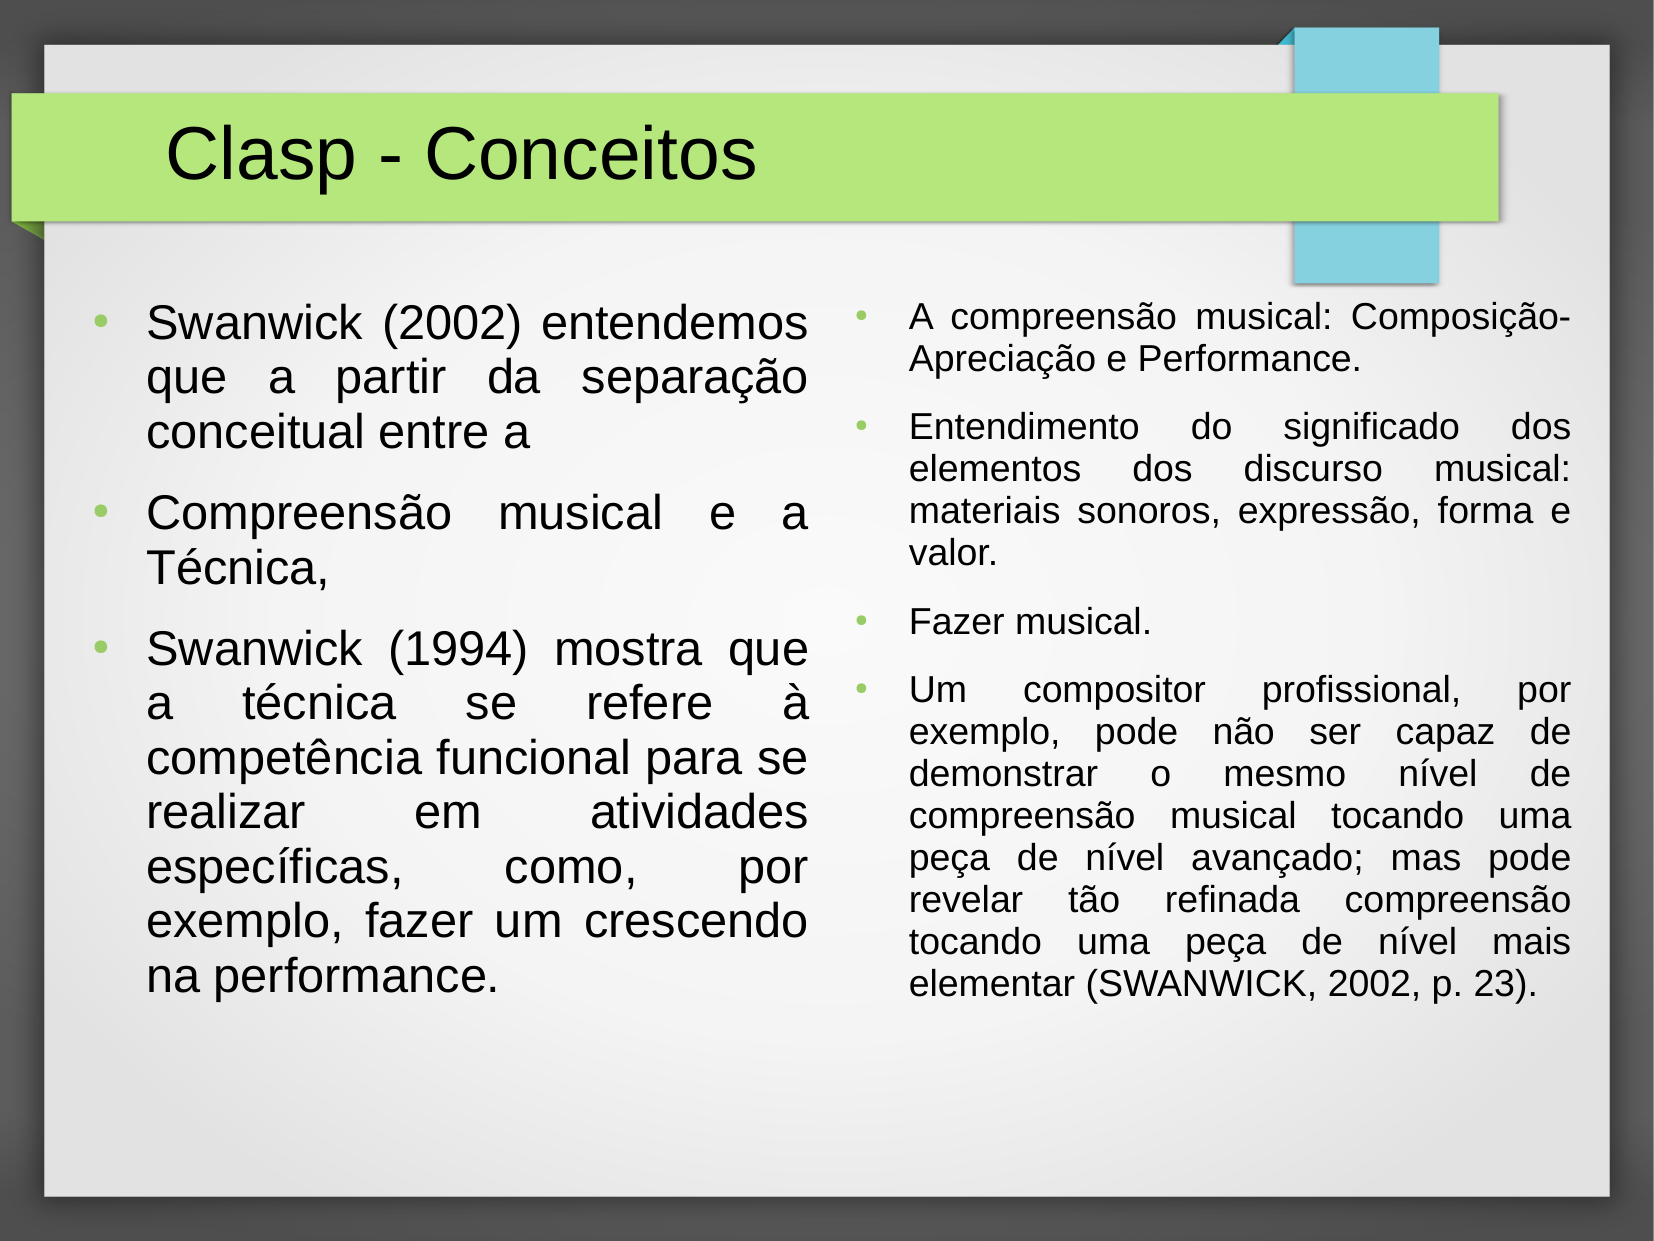

# Clasp - Conceitos
Swanwick (2002) entendemos que a partir da separação conceitual entre a
Compreensão musical e a Técnica,
Swanwick (1994) mostra que a técnica se refere à competência funcional para se realizar em atividades específicas, como, por exemplo, fazer um crescendo na performance.
A compreensão musical: Composição- Apreciação e Performance.
Entendimento do significado dos elementos dos discurso musical: materiais sonoros, expressão, forma e valor.
Fazer musical.
Um compositor profissional, por exemplo, pode não ser capaz de demonstrar o mesmo nível de compreensão musical tocando uma peça de nível avançado; mas pode revelar tão refinada compreensão tocando uma peça de nível mais elementar (SWANWICK, 2002, p. 23).